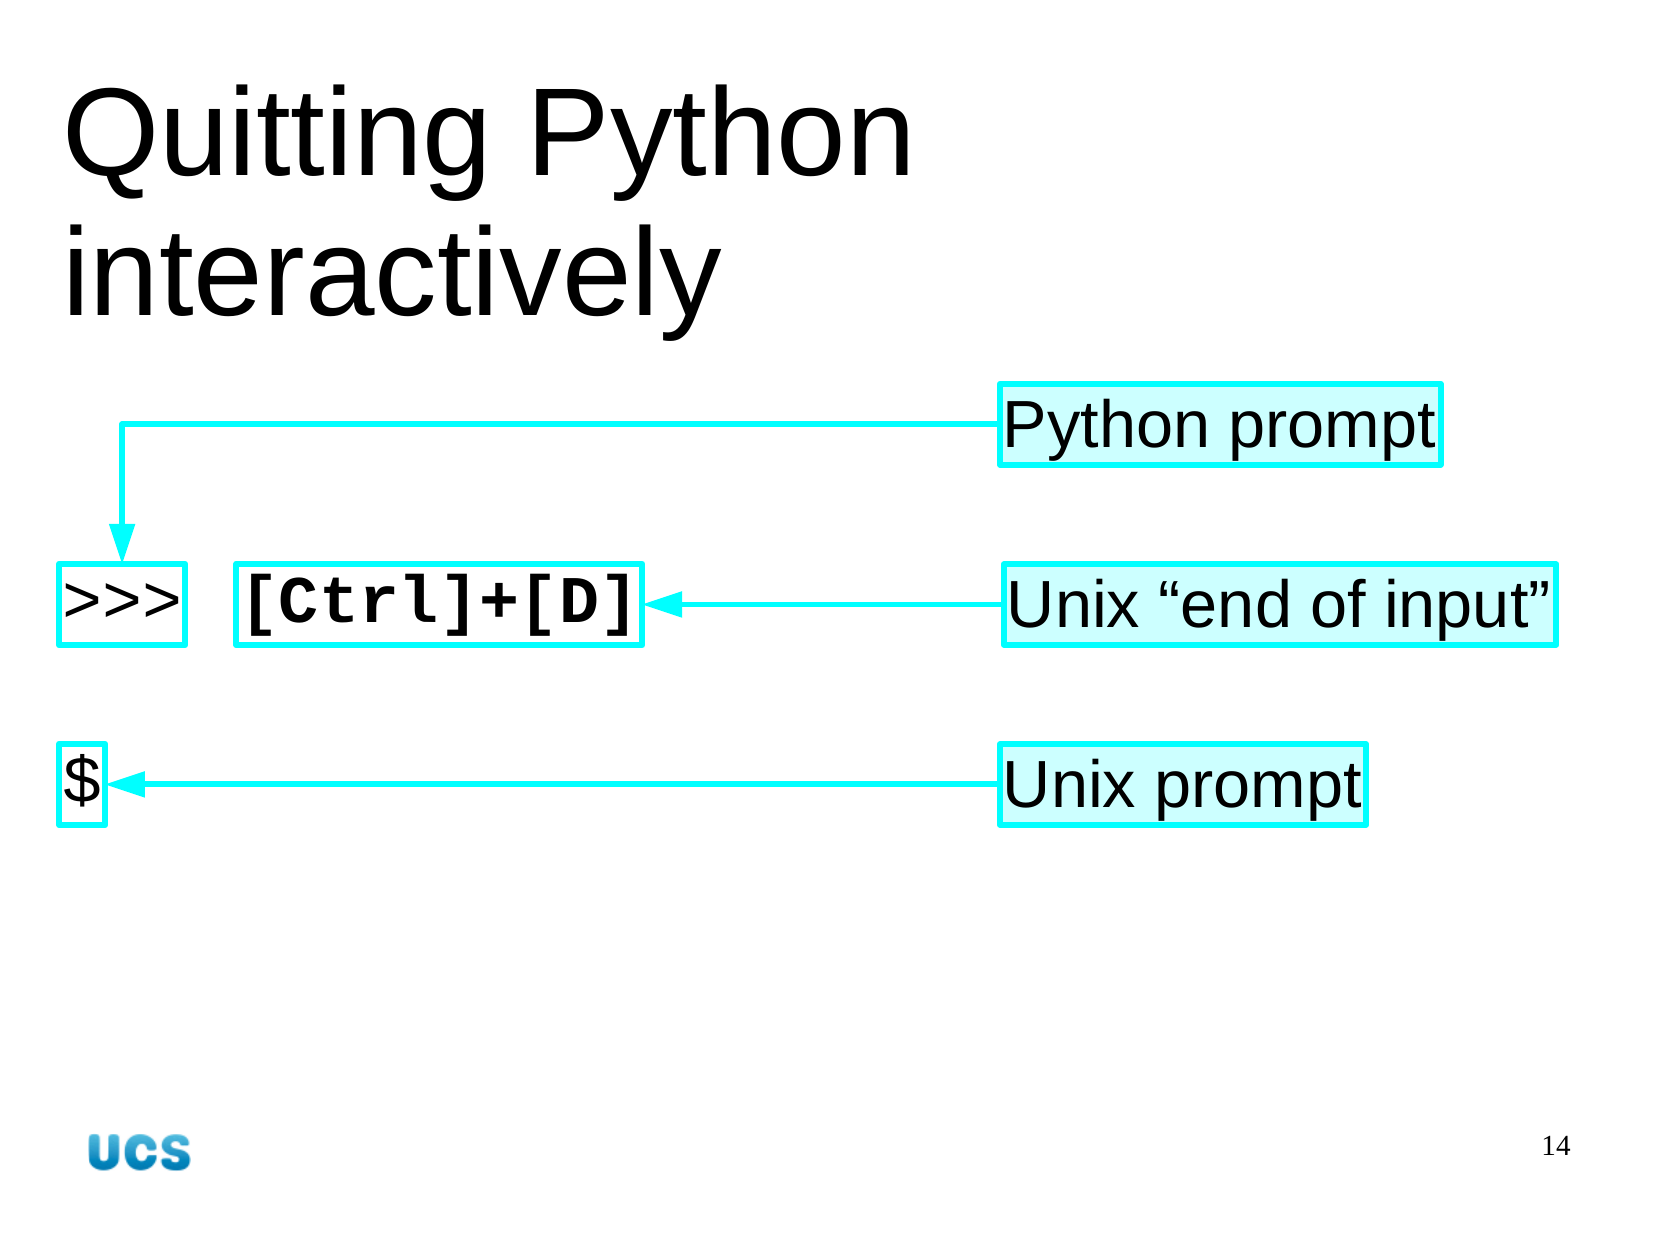

Quitting Python
interactively
Python prompt
>>>
[Ctrl]+[D]
Unix “end of input”
$
Unix prompt
14